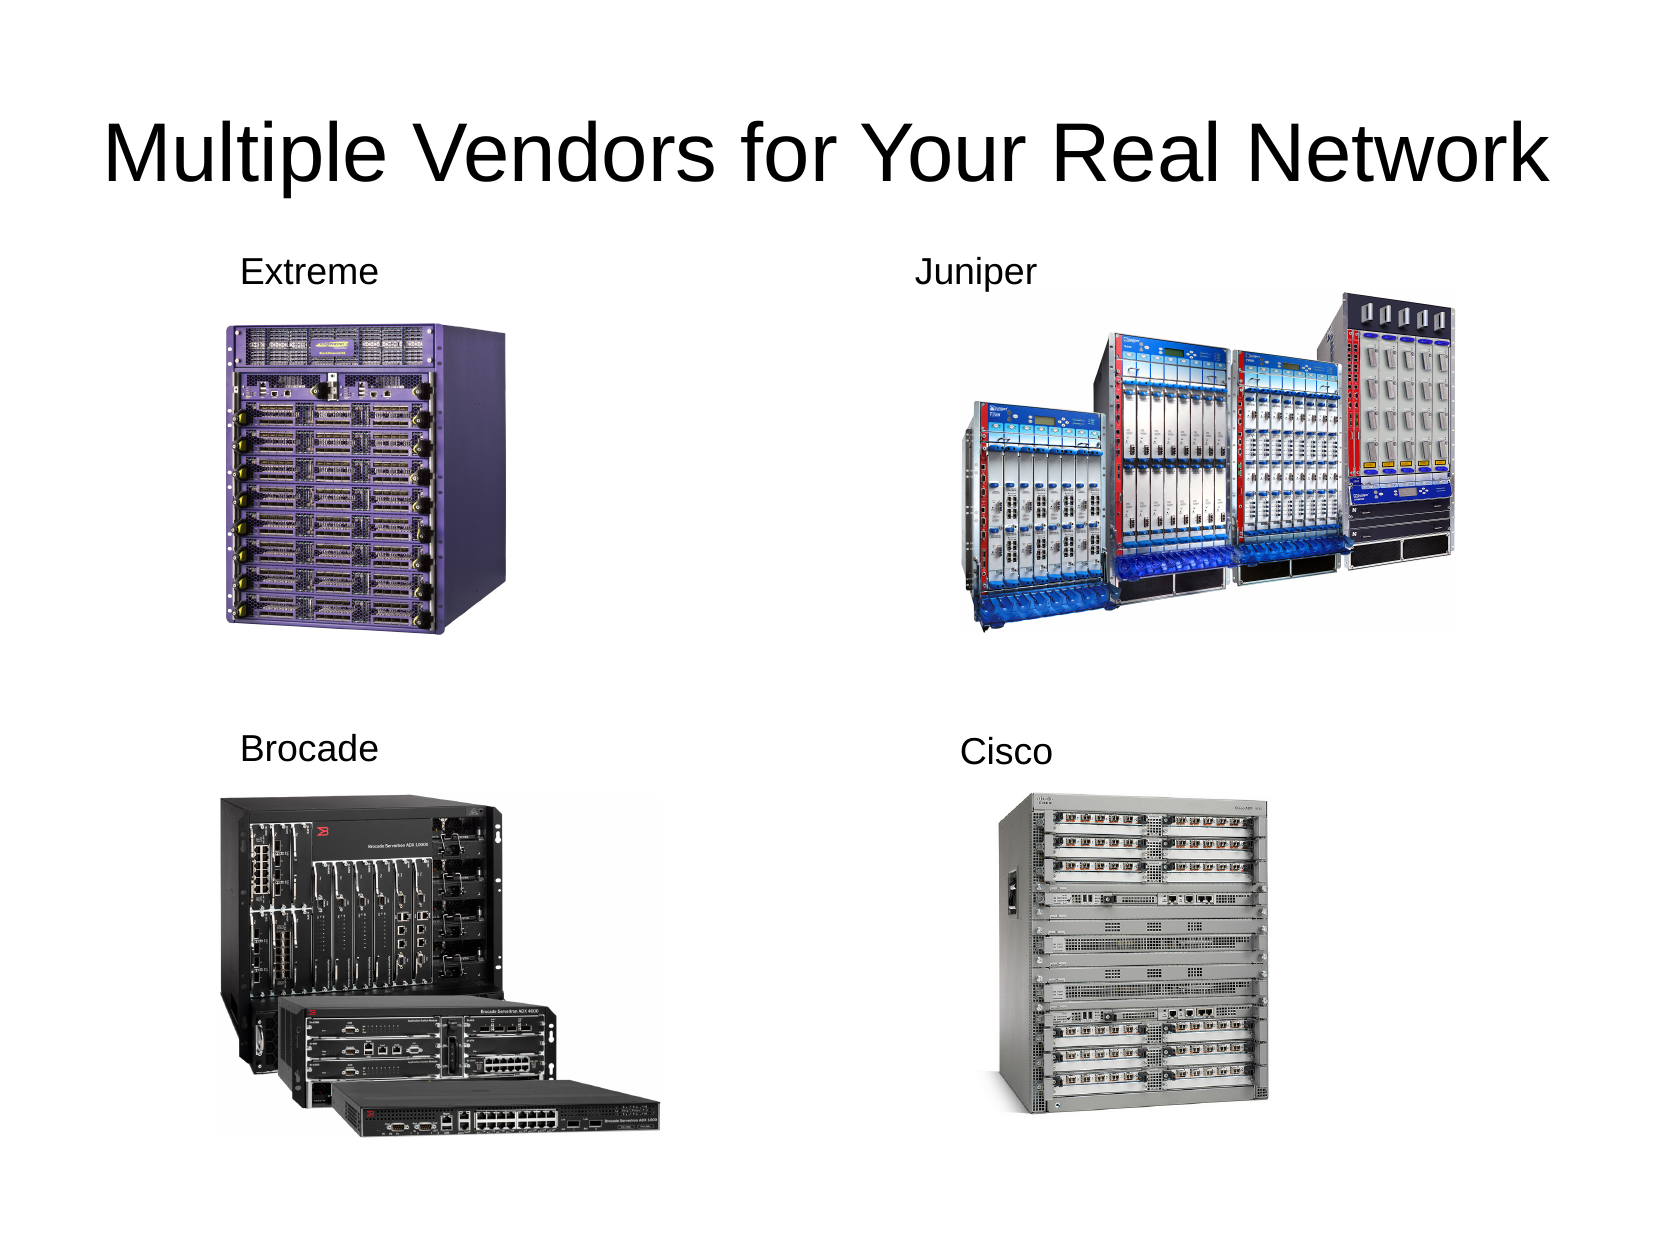

# Multiple Vendors for Your Real Network
Extreme
Juniper
Brocade
Cisco